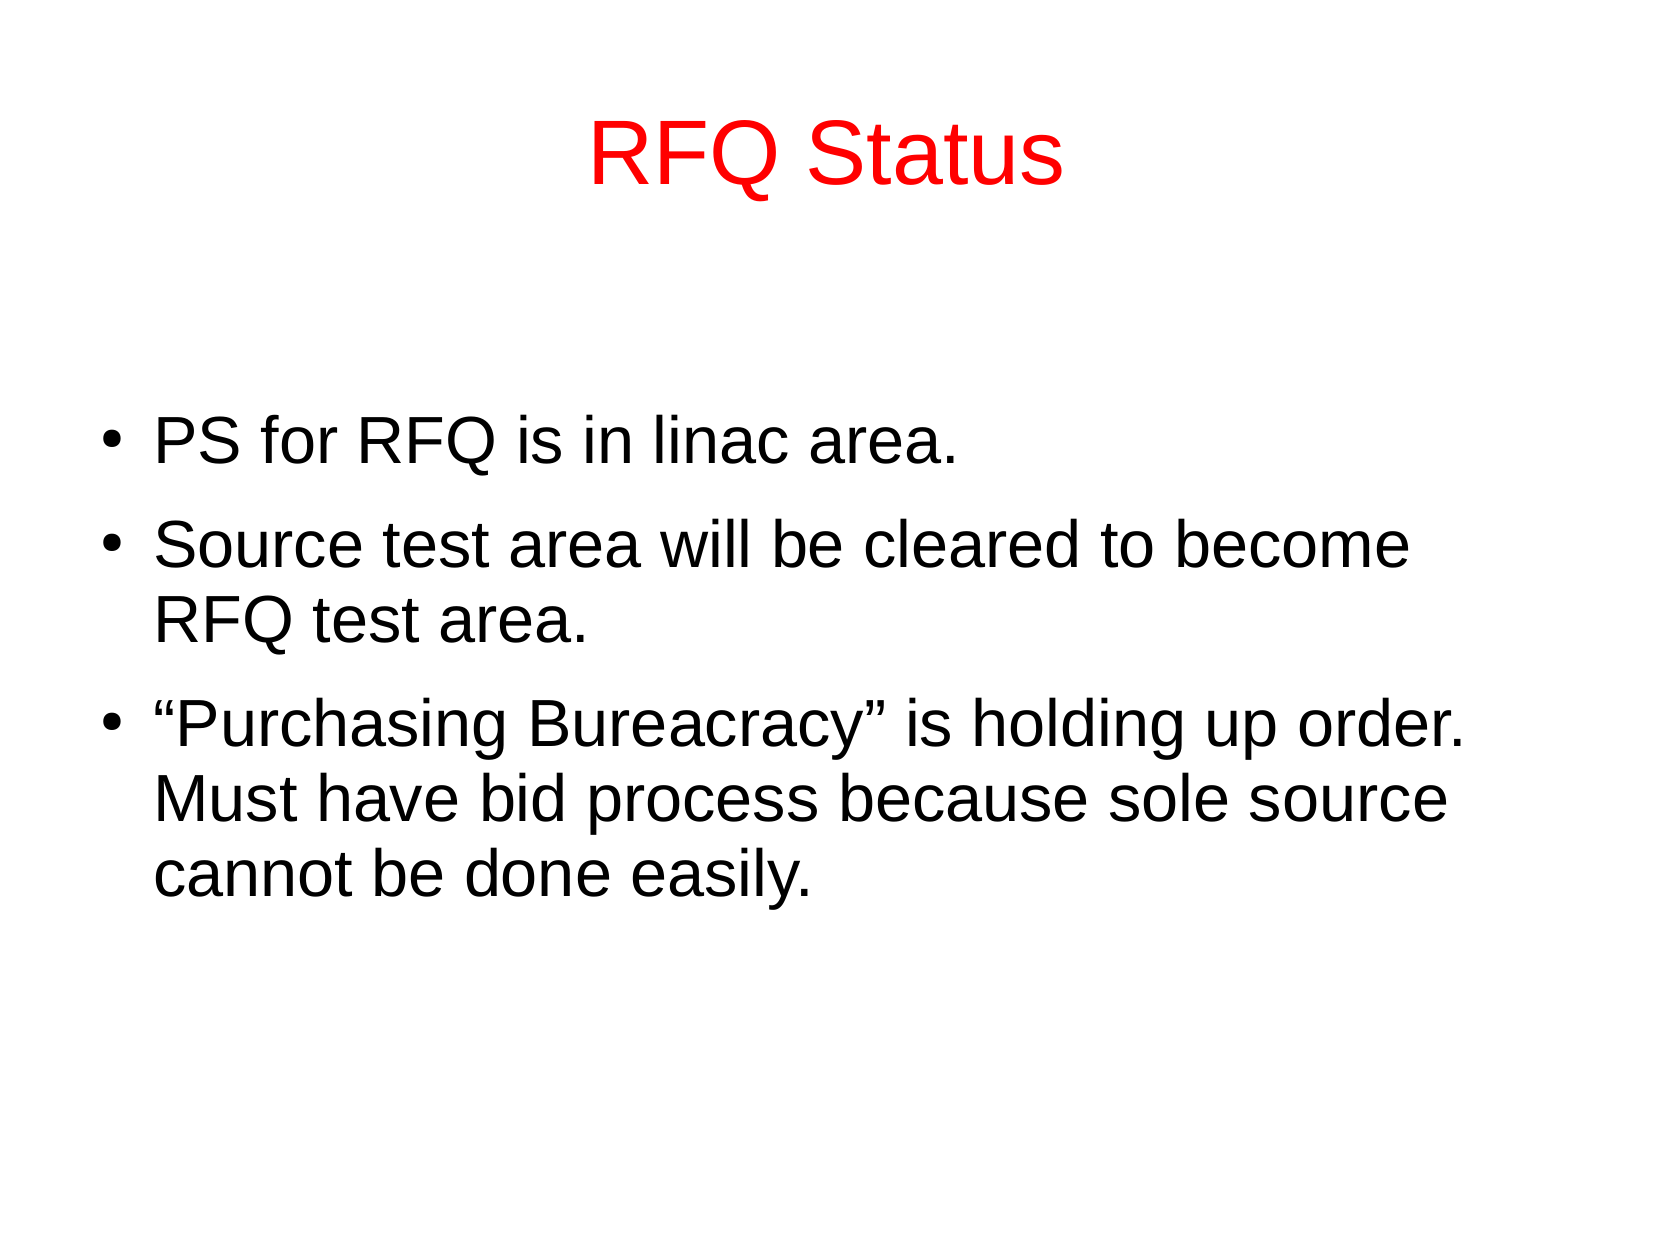

# RFQ Status
PS for RFQ is in linac area.
Source test area will be cleared to become RFQ test area.
“Purchasing Bureacracy” is holding up order. Must have bid process because sole source cannot be done easily.